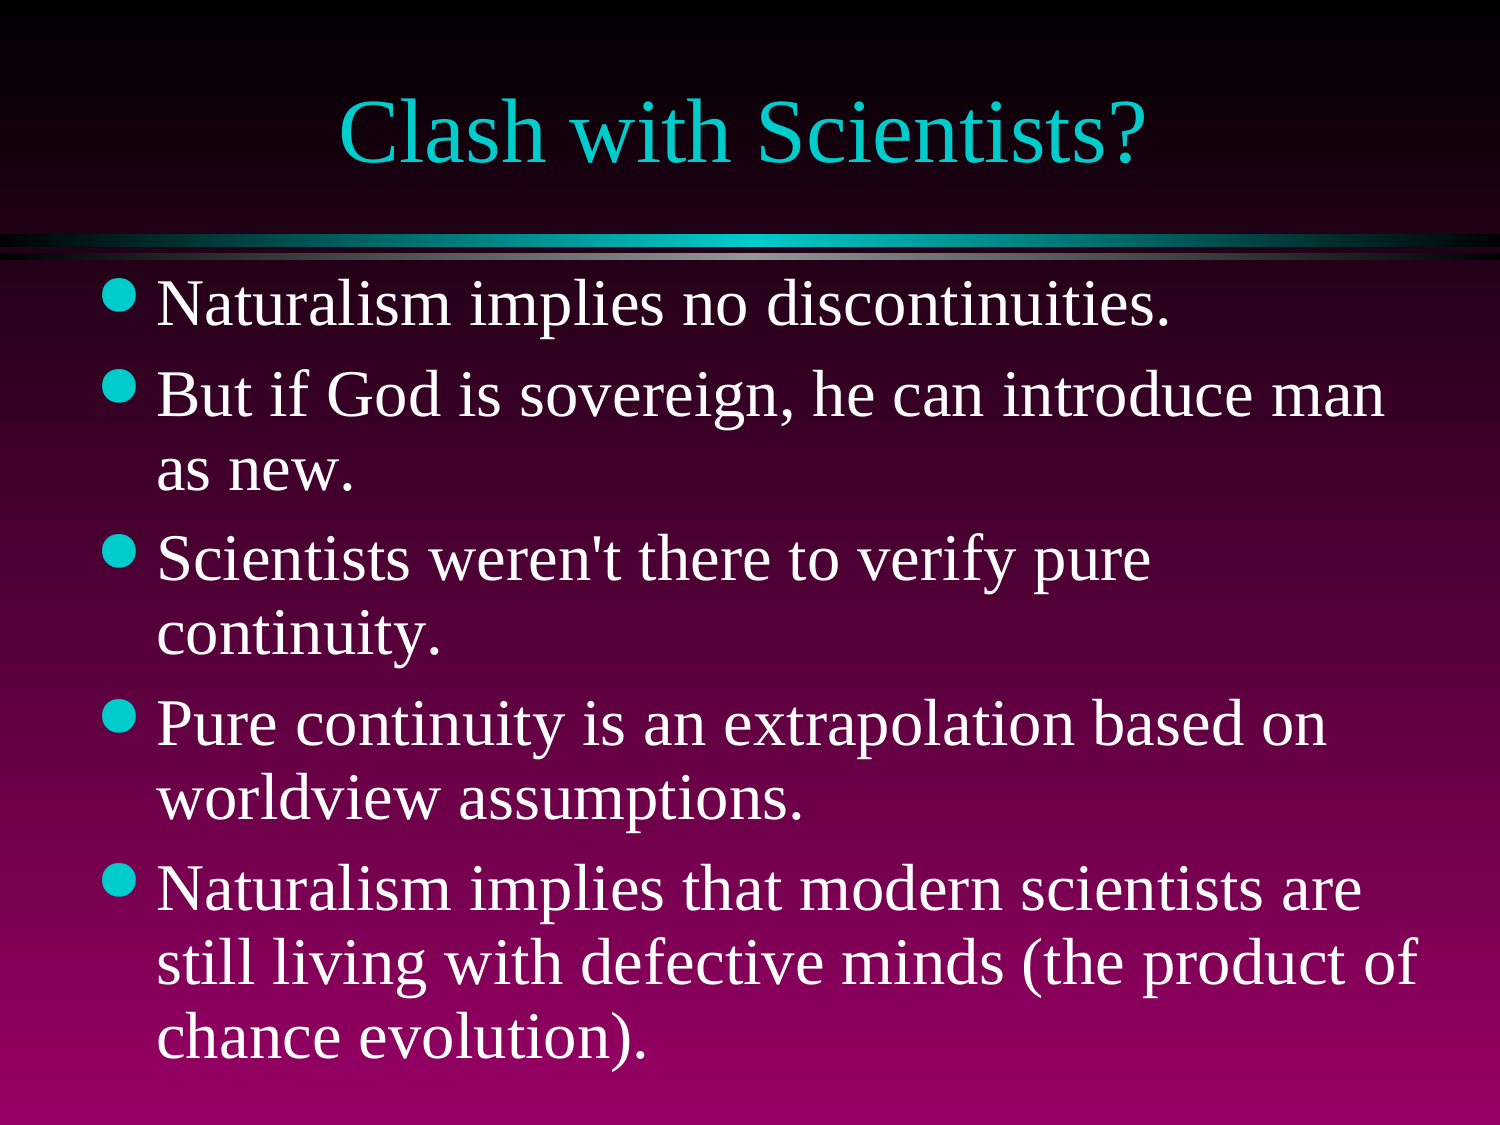

# Clash with Scientists?
Naturalism implies no discontinuities.
But if God is sovereign, he can introduce man as new.
Scientists weren't there to verify pure continuity.
Pure continuity is an extrapolation based on worldview assumptions.
Naturalism implies that modern scientists are still living with defective minds (the product of chance evolution).